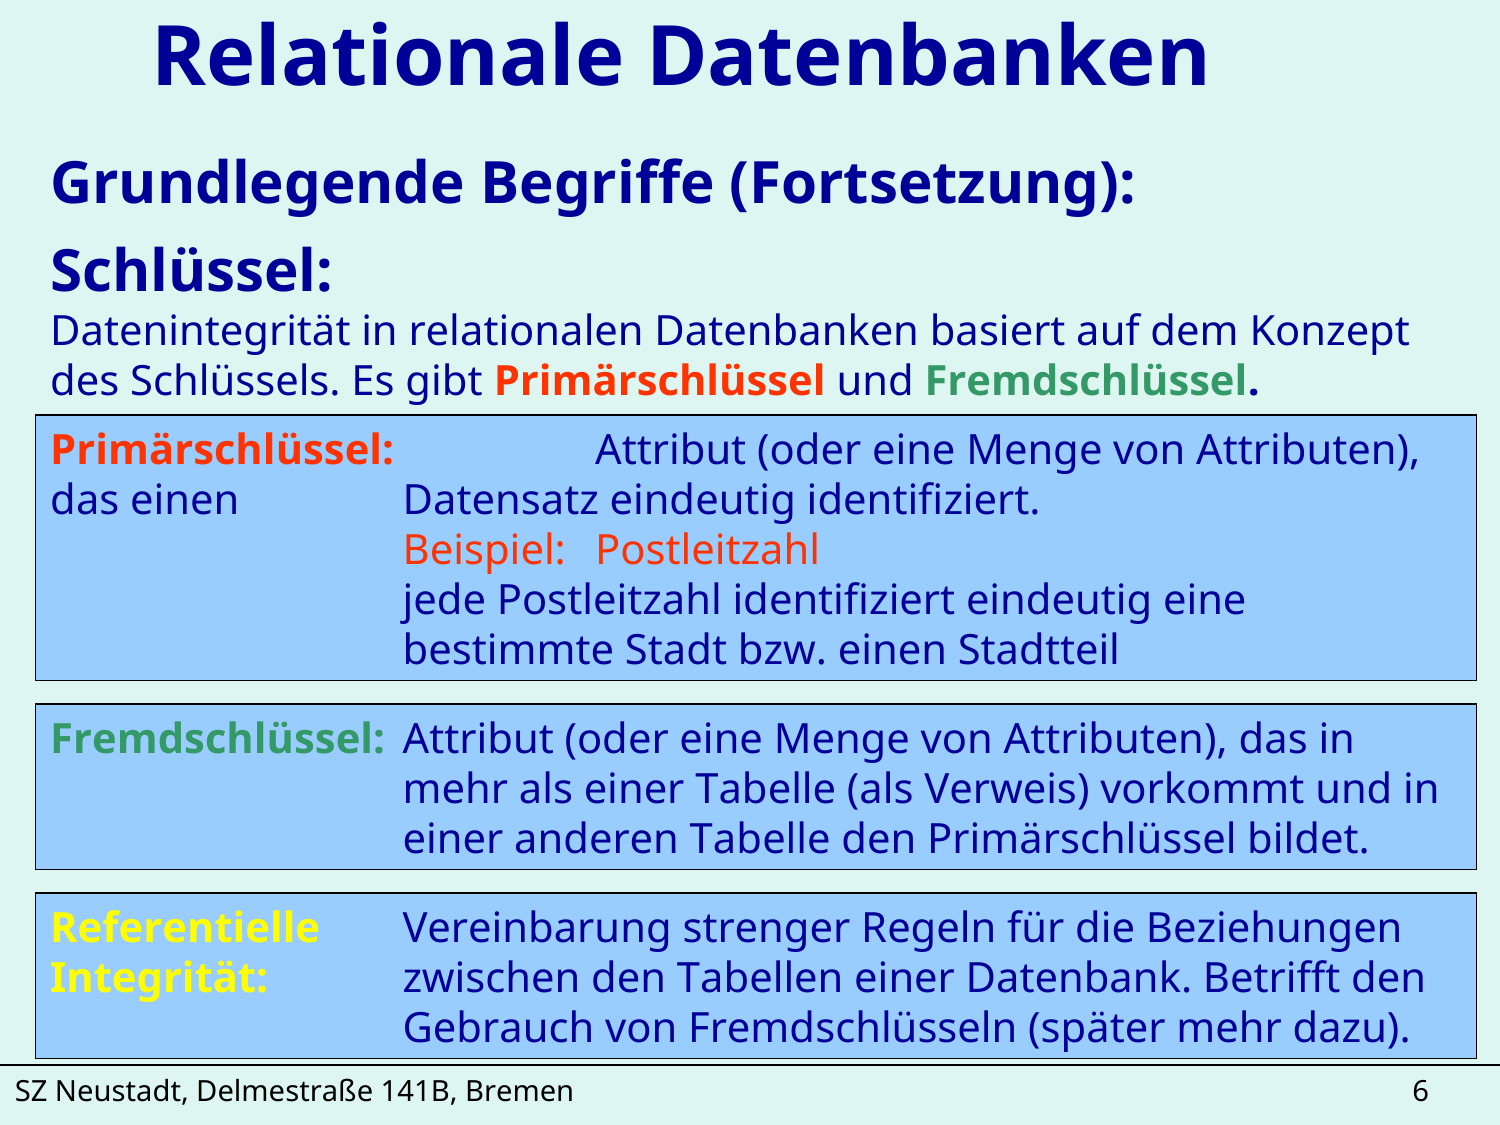

Relationale Datenbanken
Grundlegende Begriffe (Fortsetzung):
Schlüssel:
Datenintegrität in relationalen Datenbanken basiert auf dem Konzept des Schlüssels. Es gibt Primärschlüssel und Fremdschlüssel.
Primärschlüssel: 	Attribut (oder eine Menge von Attributen), das einen 	Datensatz eindeutig identifiziert.
	Beispiel: 	Postleitzahl
	jede Postleitzahl identifiziert eindeutig eine
	bestimmte Stadt bzw. einen Stadtteil
Fremdschlüssel:	Attribut (oder eine Menge von Attributen), das in 		mehr als einer Tabelle (als Verweis) vorkommt und in
	einer anderen Tabelle den Primärschlüssel bildet.
Referentielle 	Vereinbarung strenger Regeln für die Beziehungen Integrität: 	zwischen den Tabellen einer Datenbank. Betrifft den 	Gebrauch von Fremdschlüsseln (später mehr dazu).